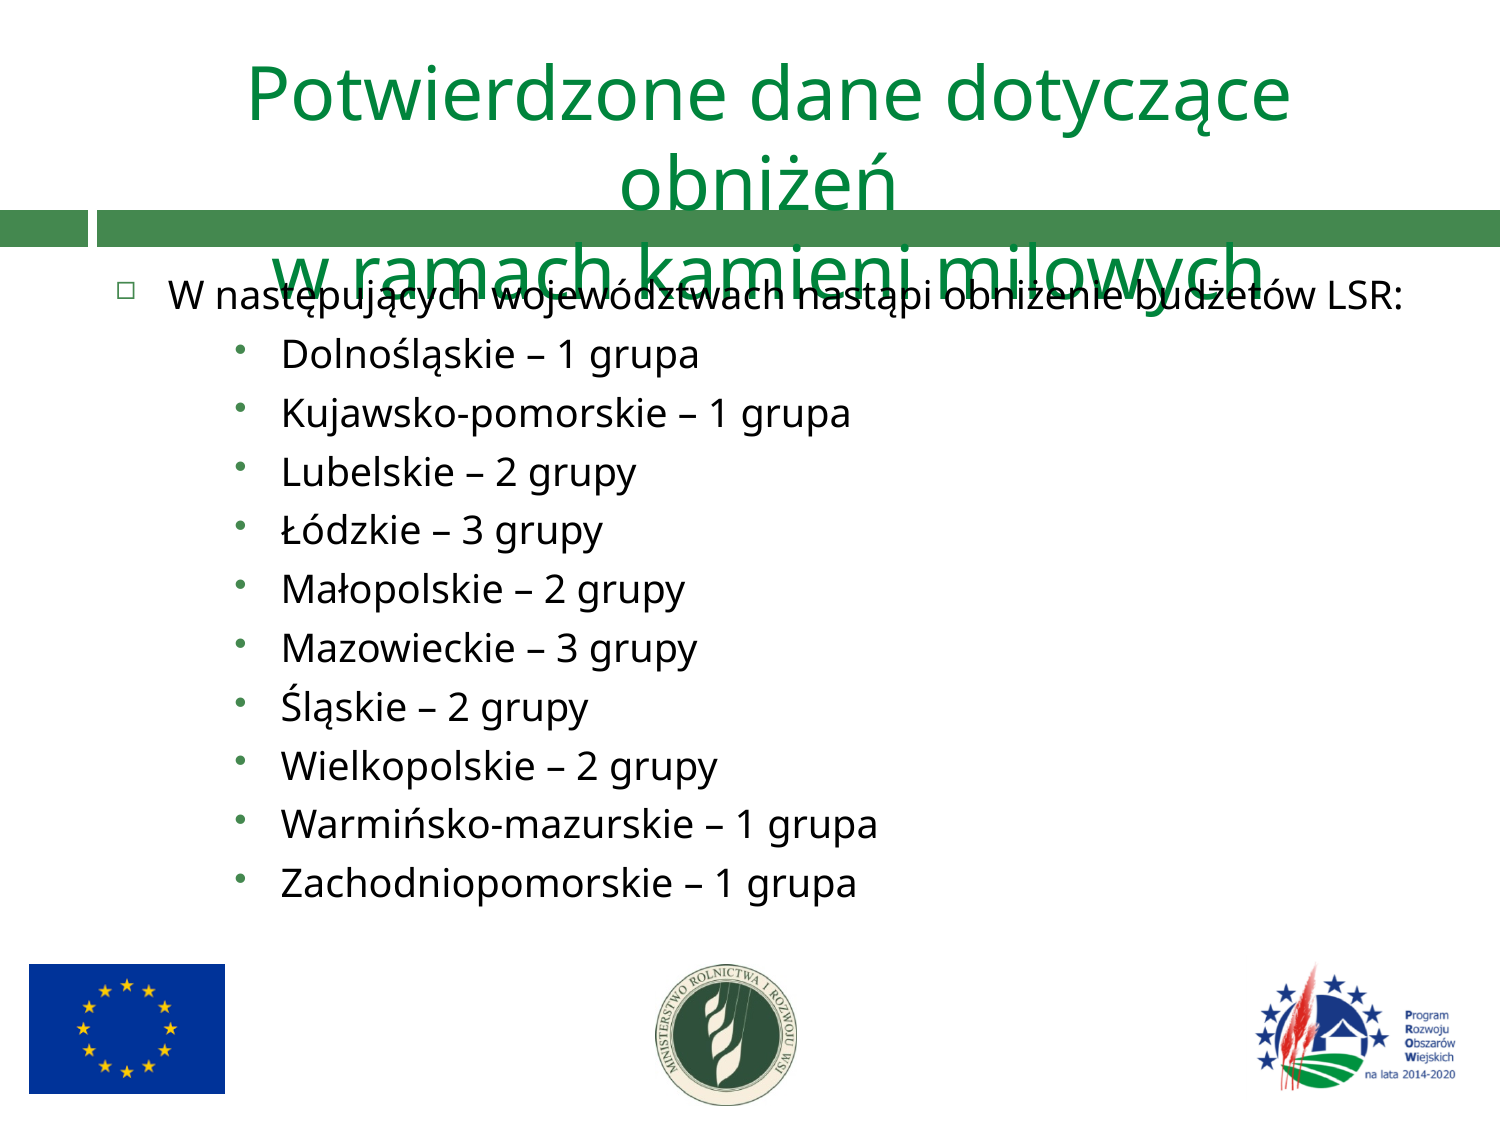

# Potwierdzone dane dotyczące obniżeń w ramach kamieni milowych
W następujących województwach nastąpi obniżenie budżetów LSR:
Dolnośląskie – 1 grupa
Kujawsko-pomorskie – 1 grupa
Lubelskie – 2 grupy
Łódzkie – 3 grupy
Małopolskie – 2 grupy
Mazowieckie – 3 grupy
Śląskie – 2 grupy
Wielkopolskie – 2 grupy
Warmińsko-mazurskie – 1 grupa
Zachodniopomorskie – 1 grupa